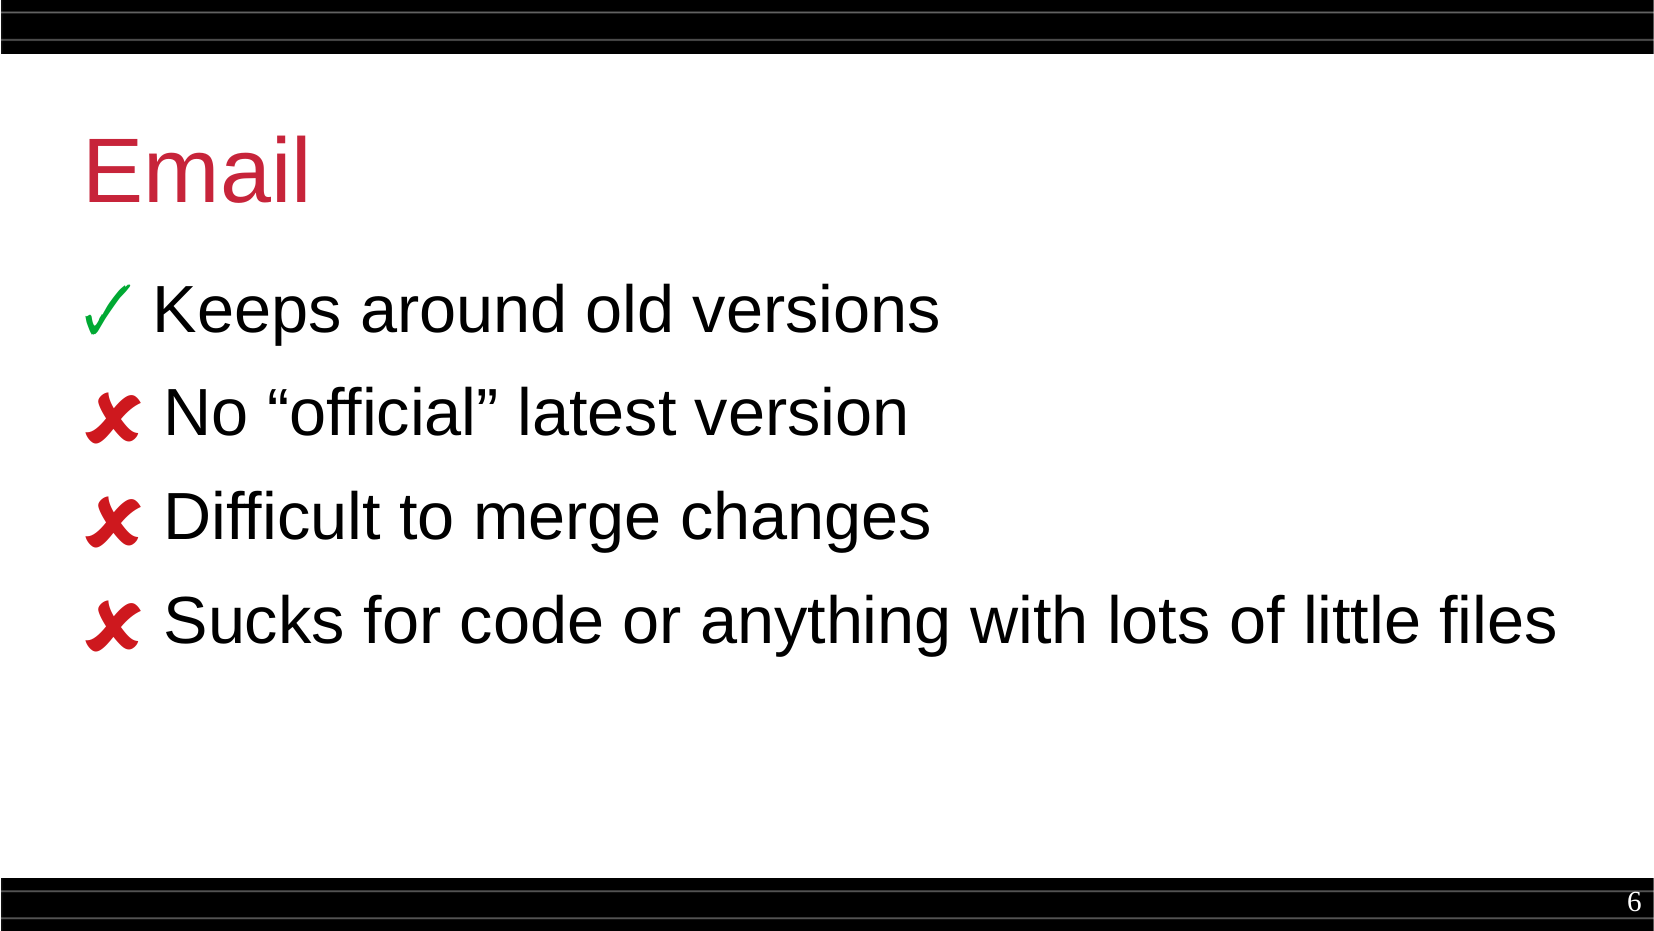

# Email
🗸 Keeps around old versions
🗶 No “official” latest version
🗶 Difficult to merge changes
🗶 Sucks for code or anything with lots of little files